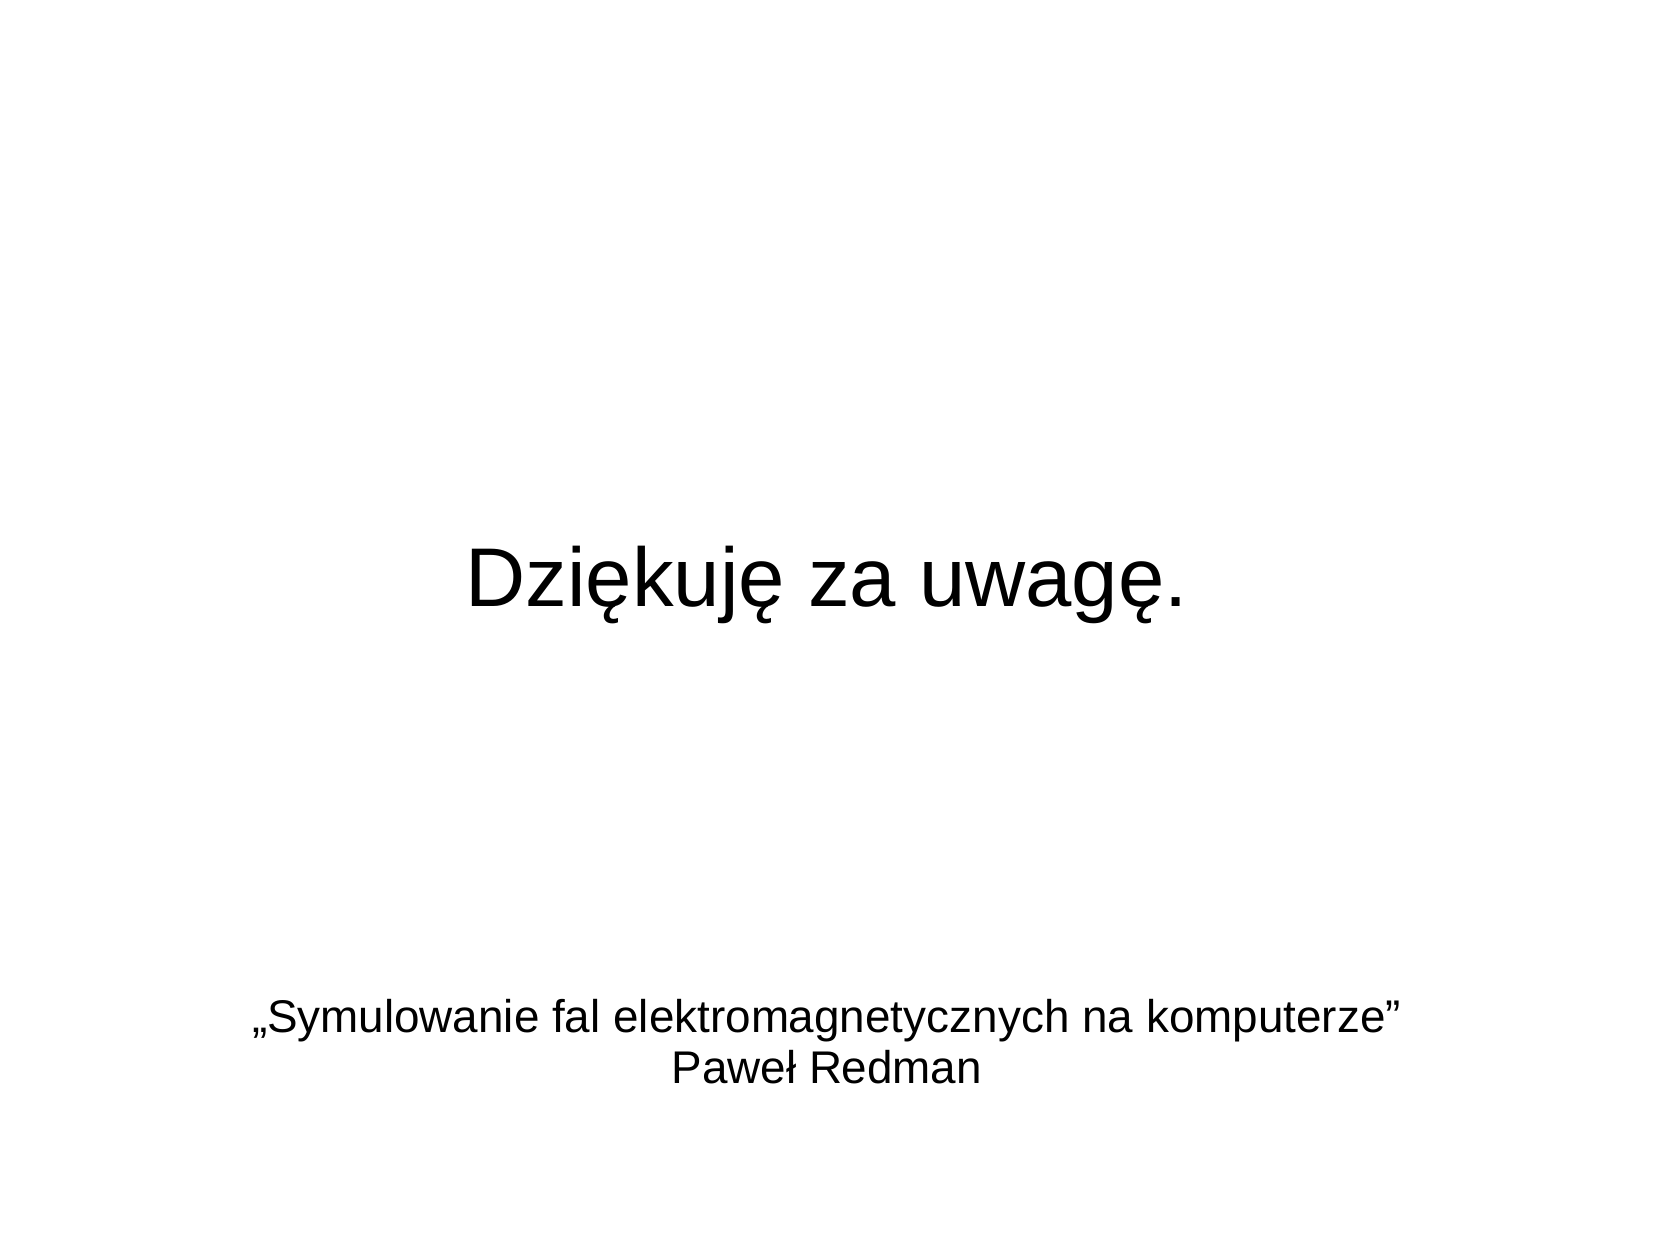

# Dziękuję za uwagę.
„Symulowanie fal elektromagnetycznych na komputerze”
Paweł Redman